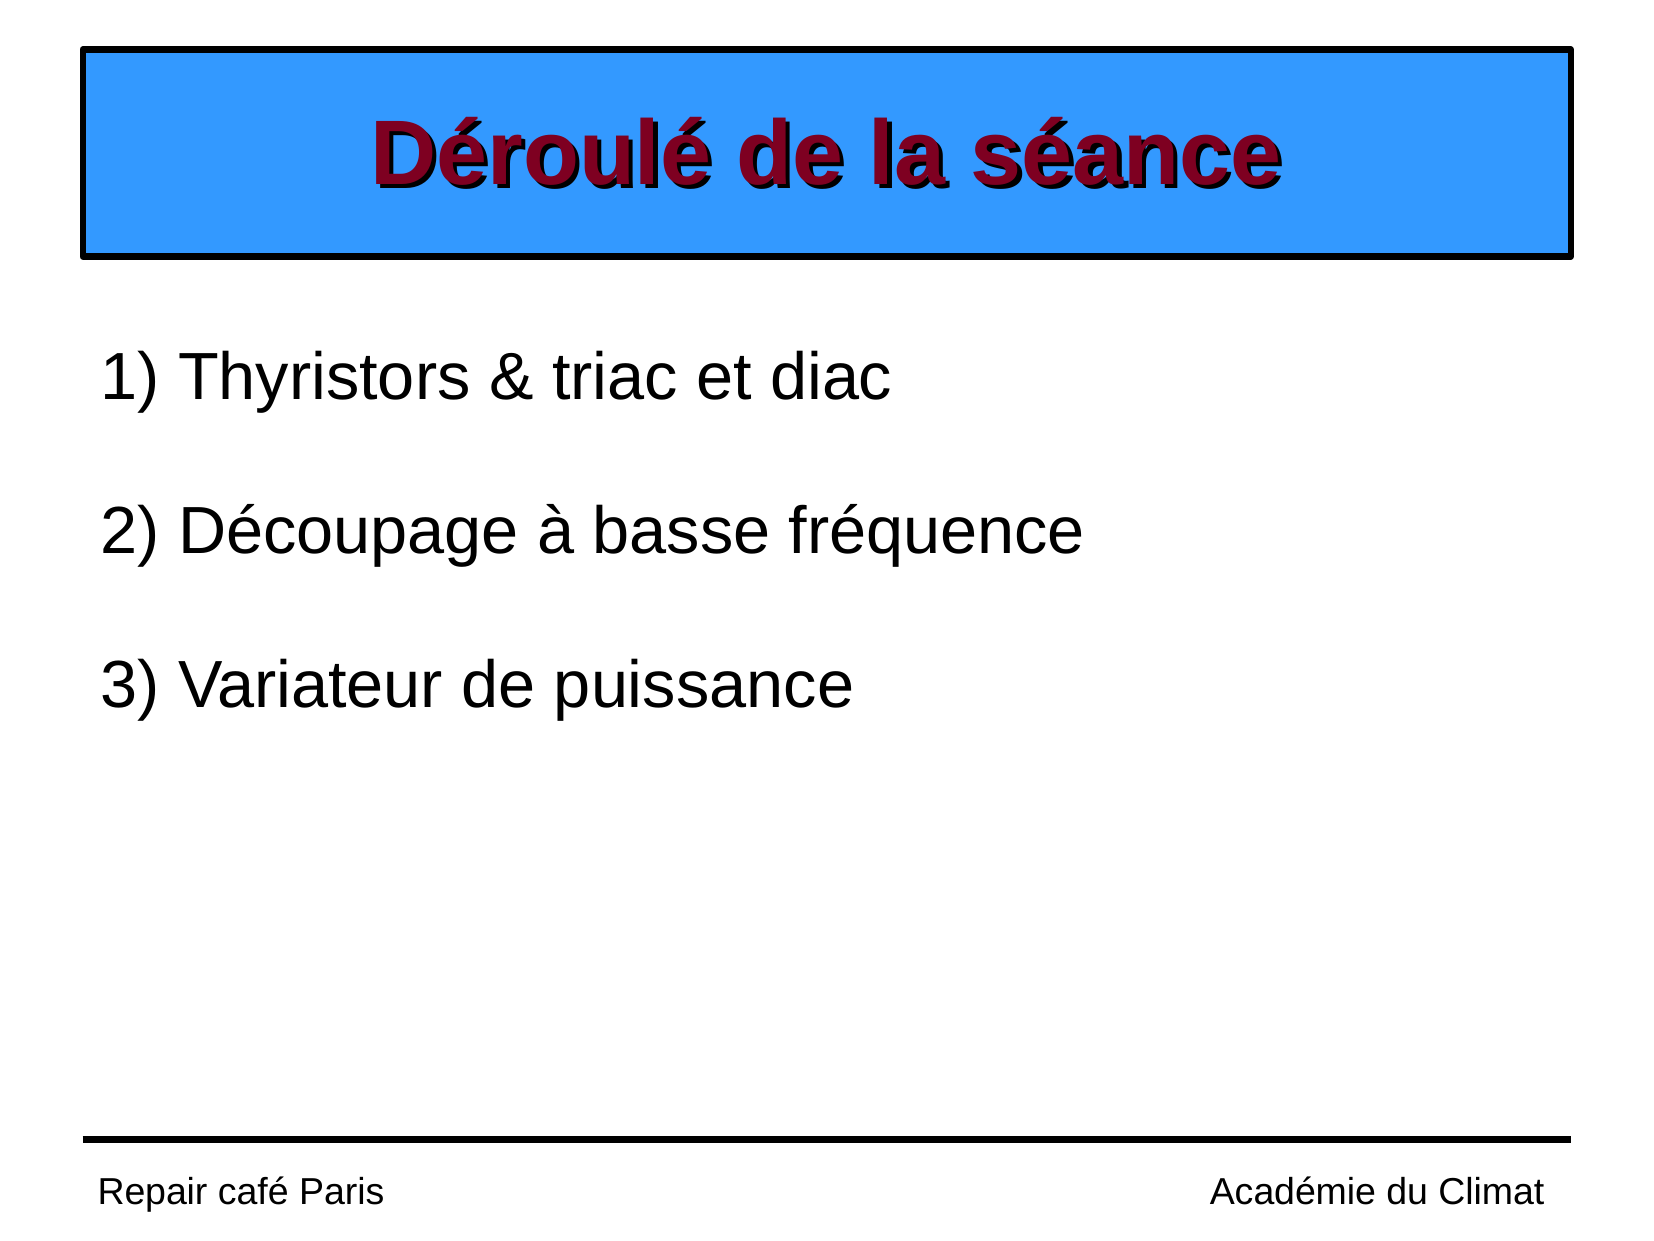

# Déroulé de la séance
 Thyristors & triac et diac
 Découpage à basse fréquence
 Variateur de puissance
Repair café Paris	Académie du Climat